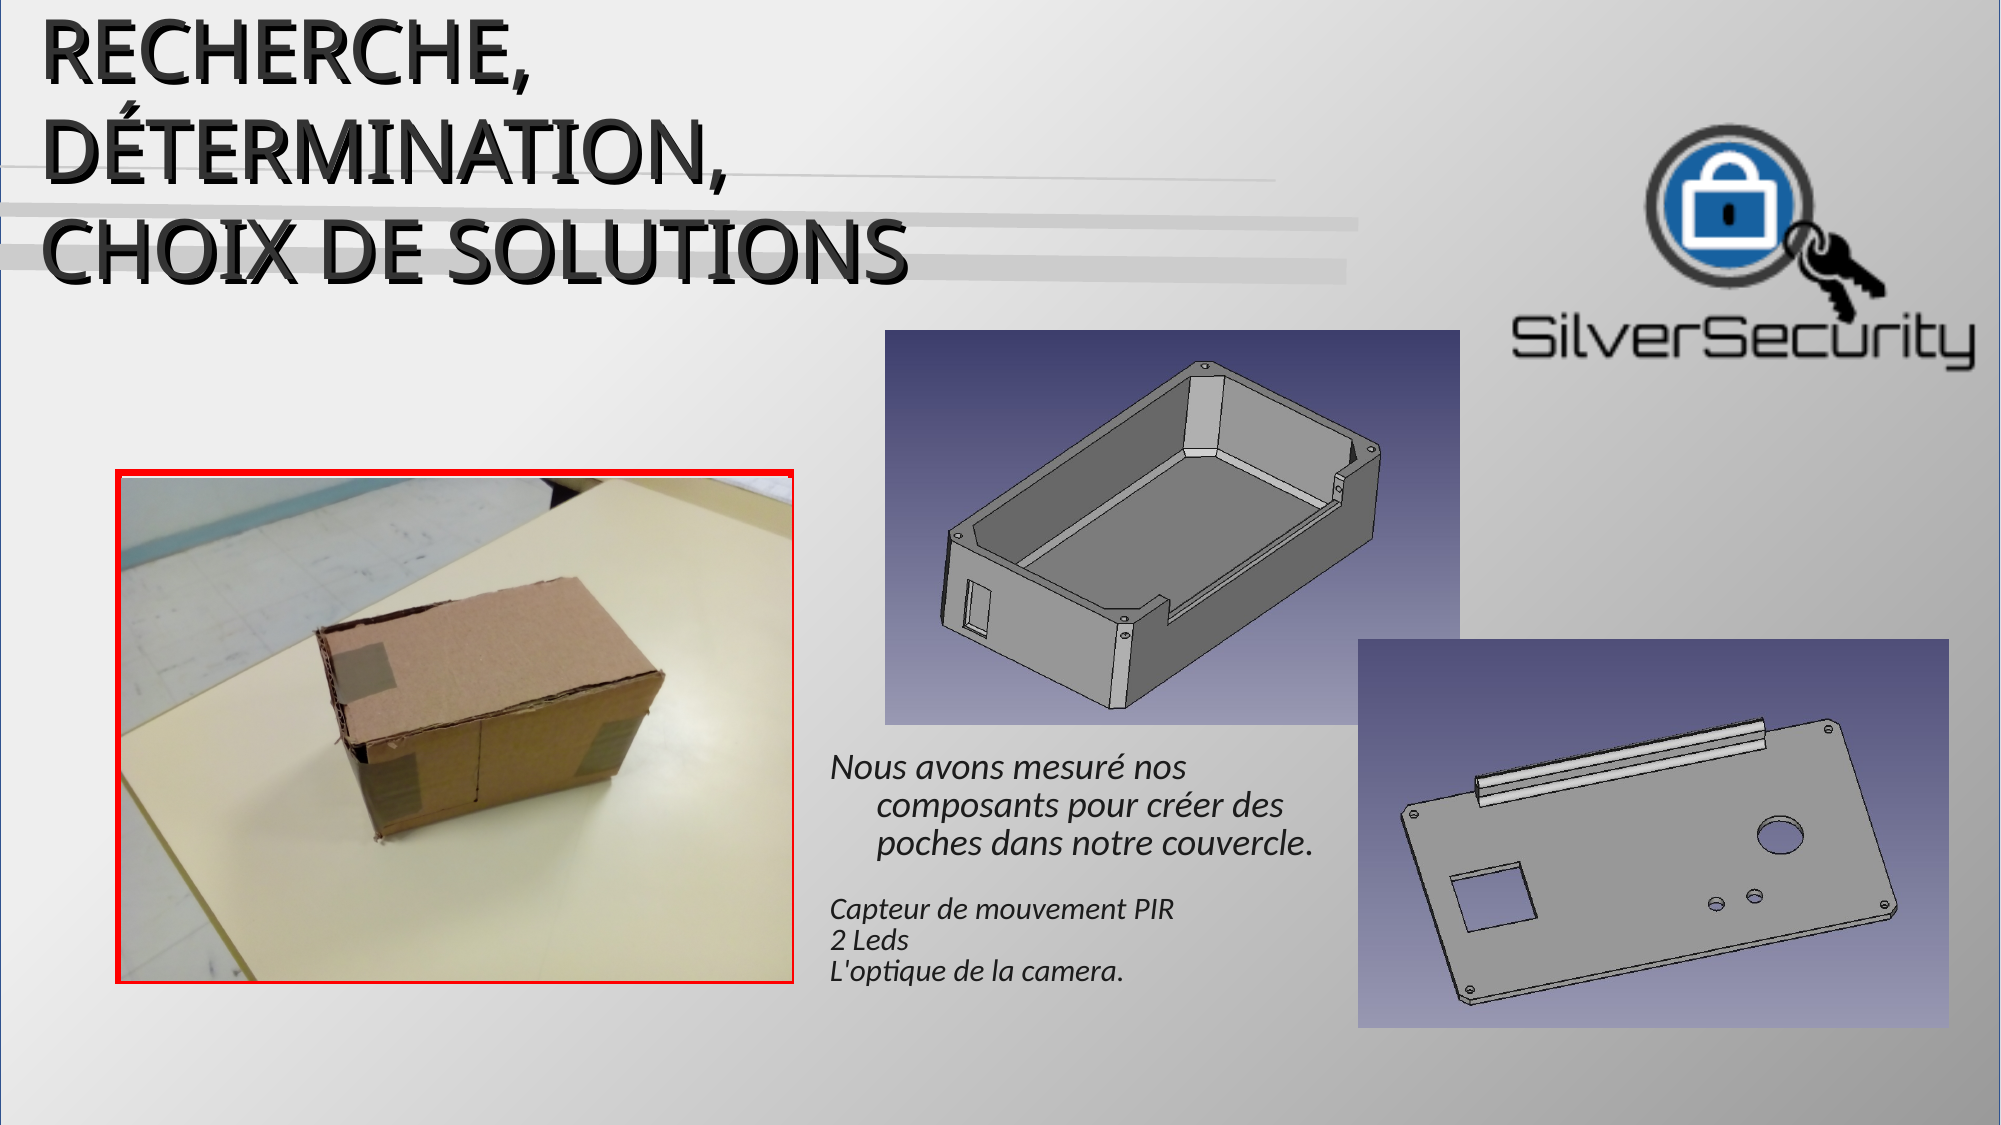

RECHERCHE,
DÉTERMINATION,
CHOIX DE SOLUTIONS
Photos, dessins, croquis …
Prototypes virtuels (SW),
Maquettes (quick & dirty),
Nous avons mesuré nos composants pour créer des poches dans notre couvercle.
Capteur de mouvement PIR
2 Leds
L'optique de la camera.